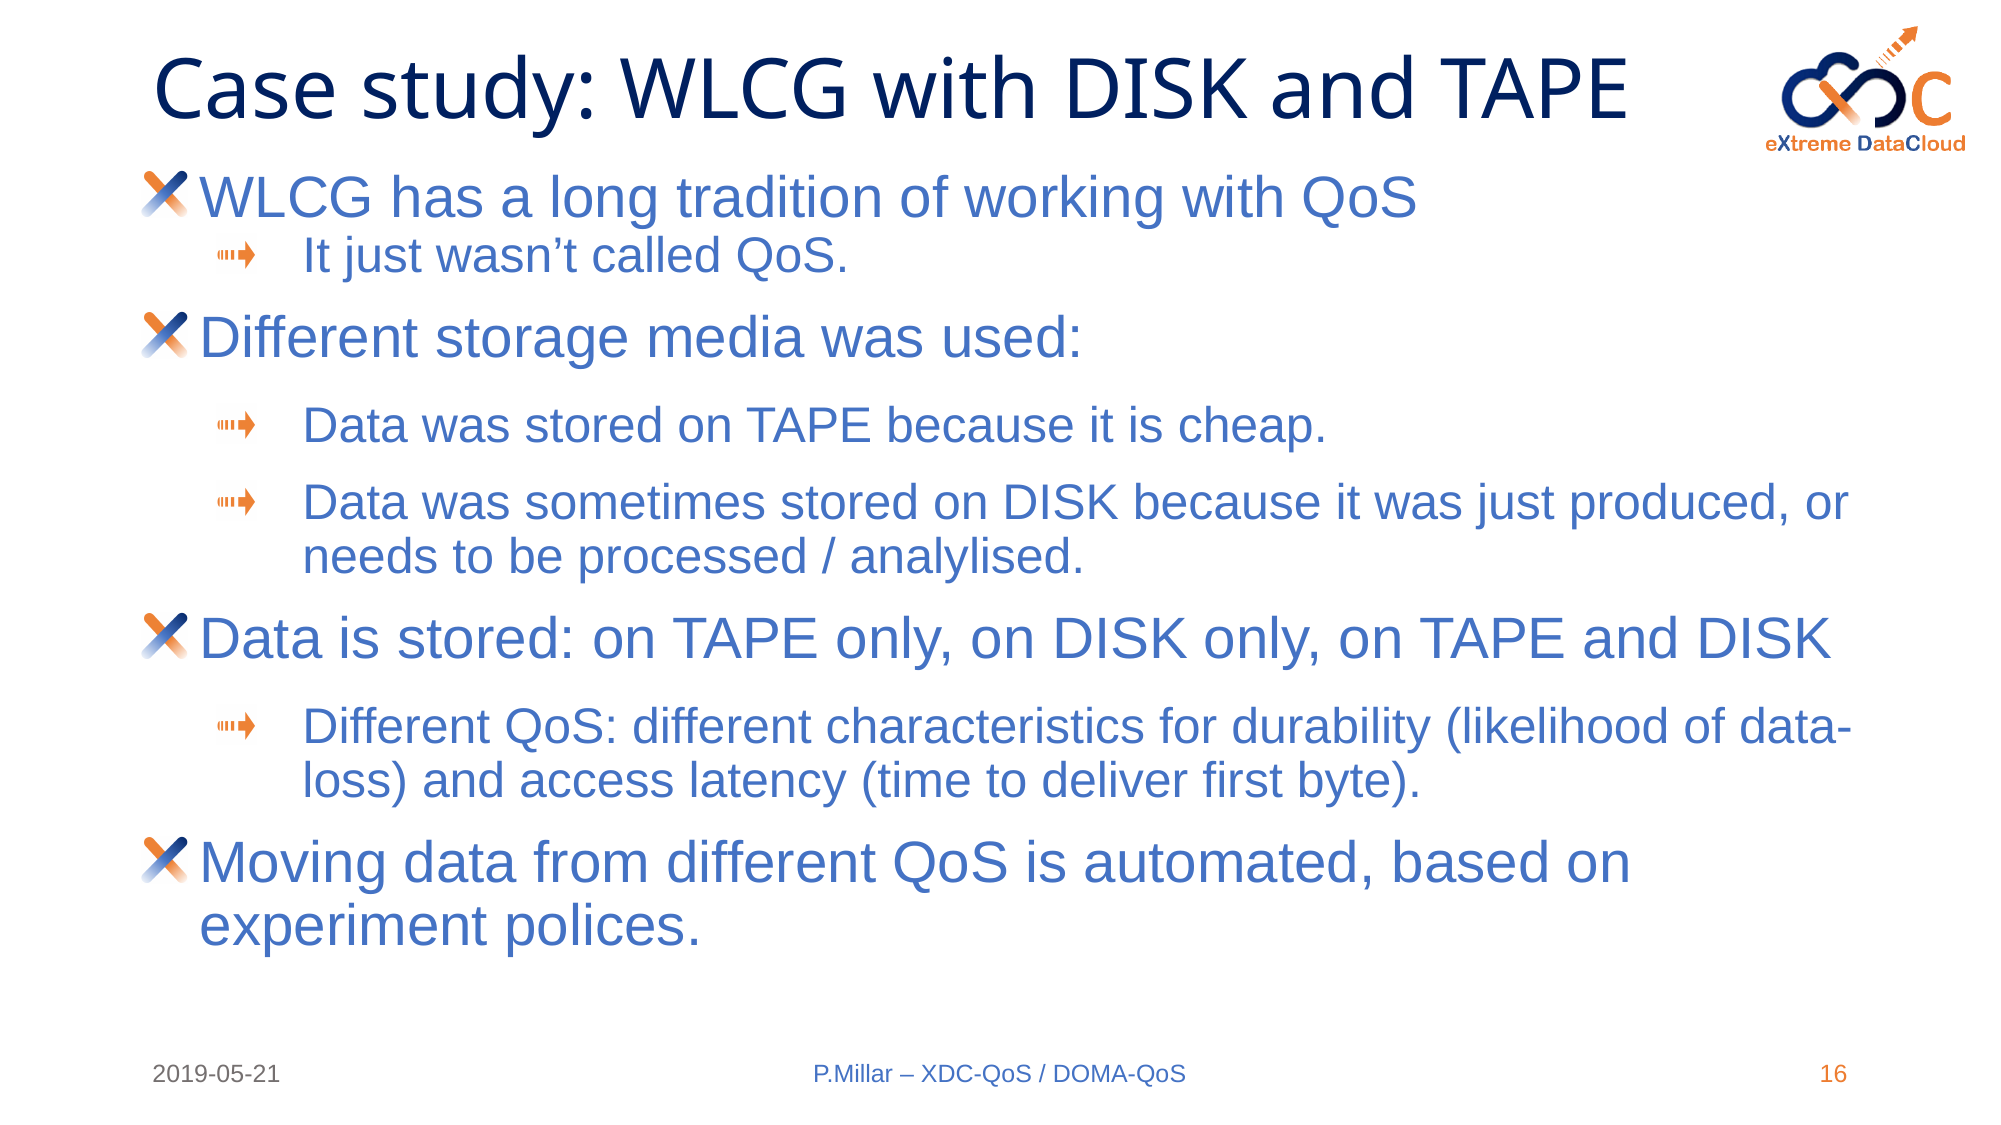

# Case study: WLCG with DISK and TAPE
WLCG has a long tradition of working with QoS
It just wasn’t called QoS.
Different storage media was used:
Data was stored on TAPE because it is cheap.
Data was sometimes stored on DISK because it was just produced, or needs to be processed / analylised.
Data is stored: on TAPE only, on DISK only, on TAPE and DISK
Different QoS: different characteristics for durability (likelihood of data-loss) and access latency (time to deliver first byte).
Moving data from different QoS is automated, based on experiment polices.
2019-05-21
P.Millar – XDC-QoS / DOMA-QoS